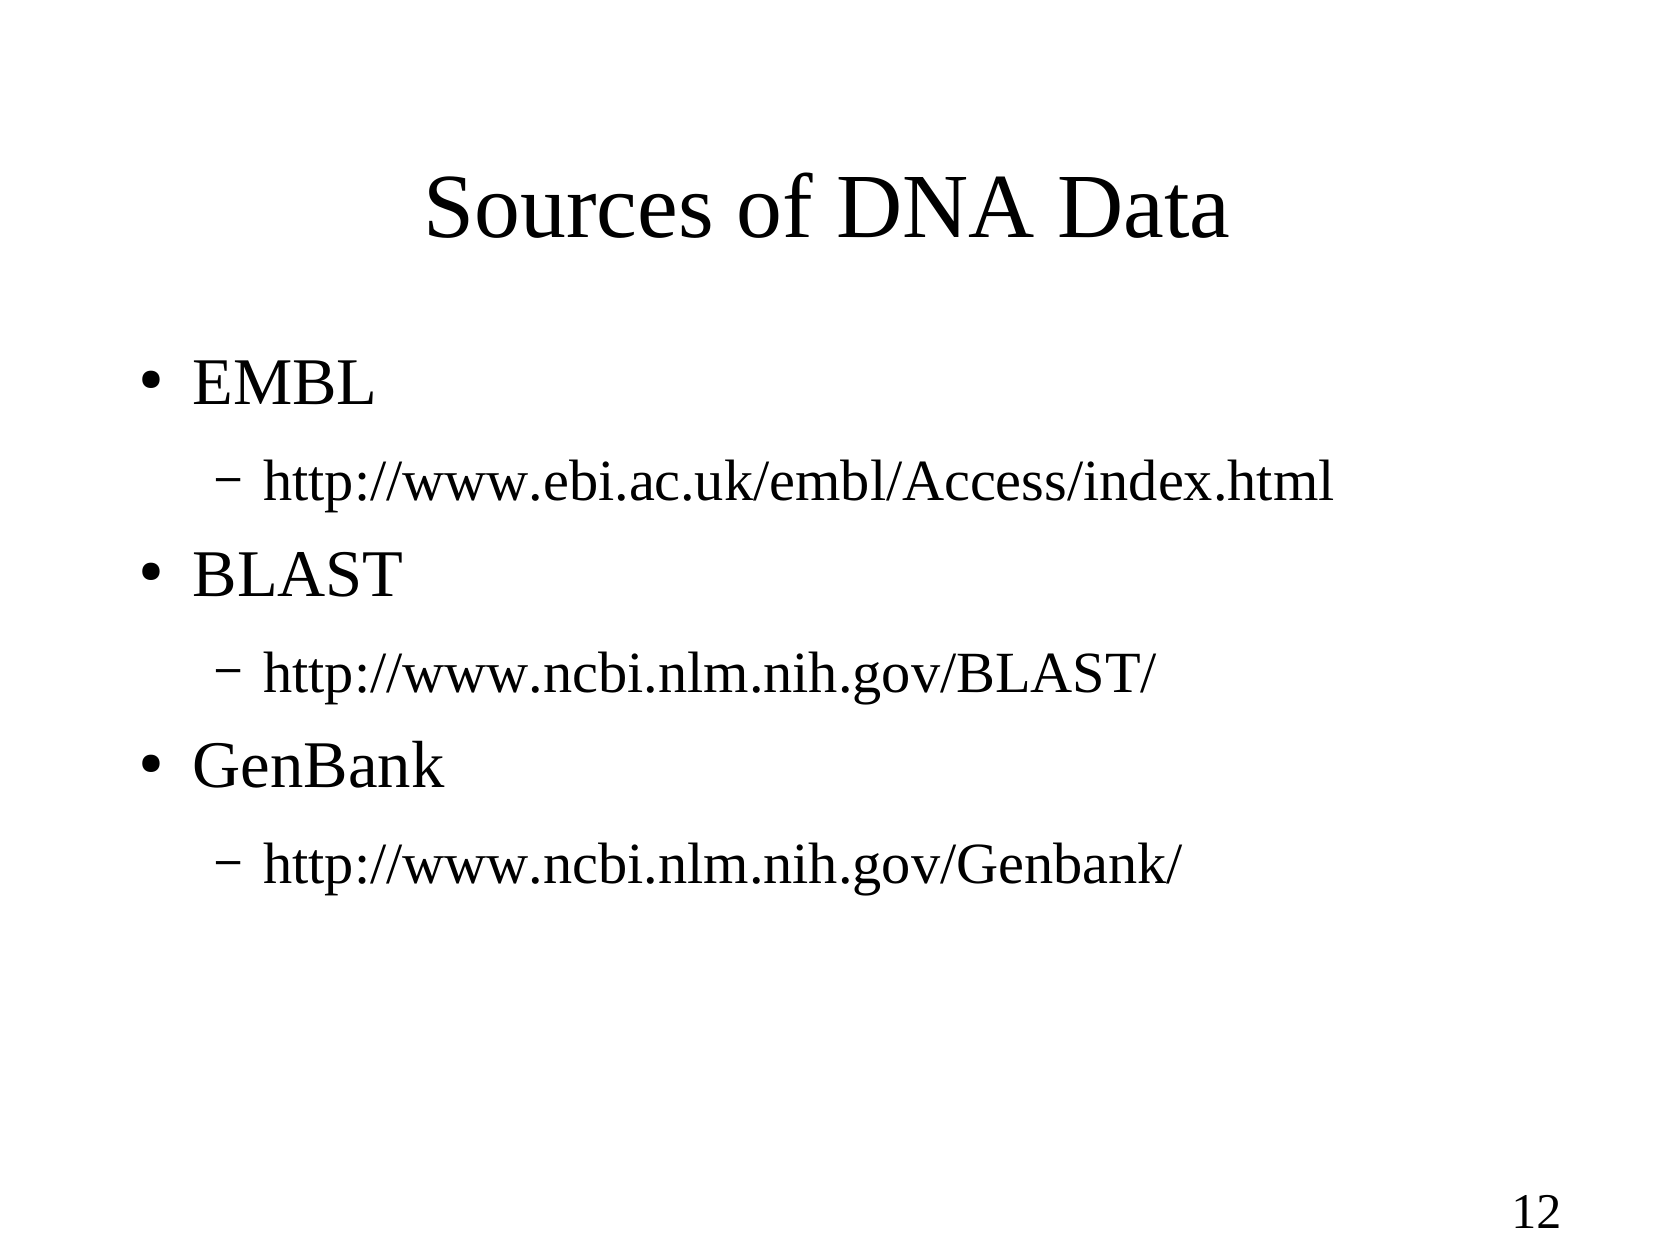

# Sources of DNA Data
EMBL
http://www.ebi.ac.uk/embl/Access/index.html
BLAST
http://www.ncbi.nlm.nih.gov/BLAST/
GenBank
http://www.ncbi.nlm.nih.gov/Genbank/